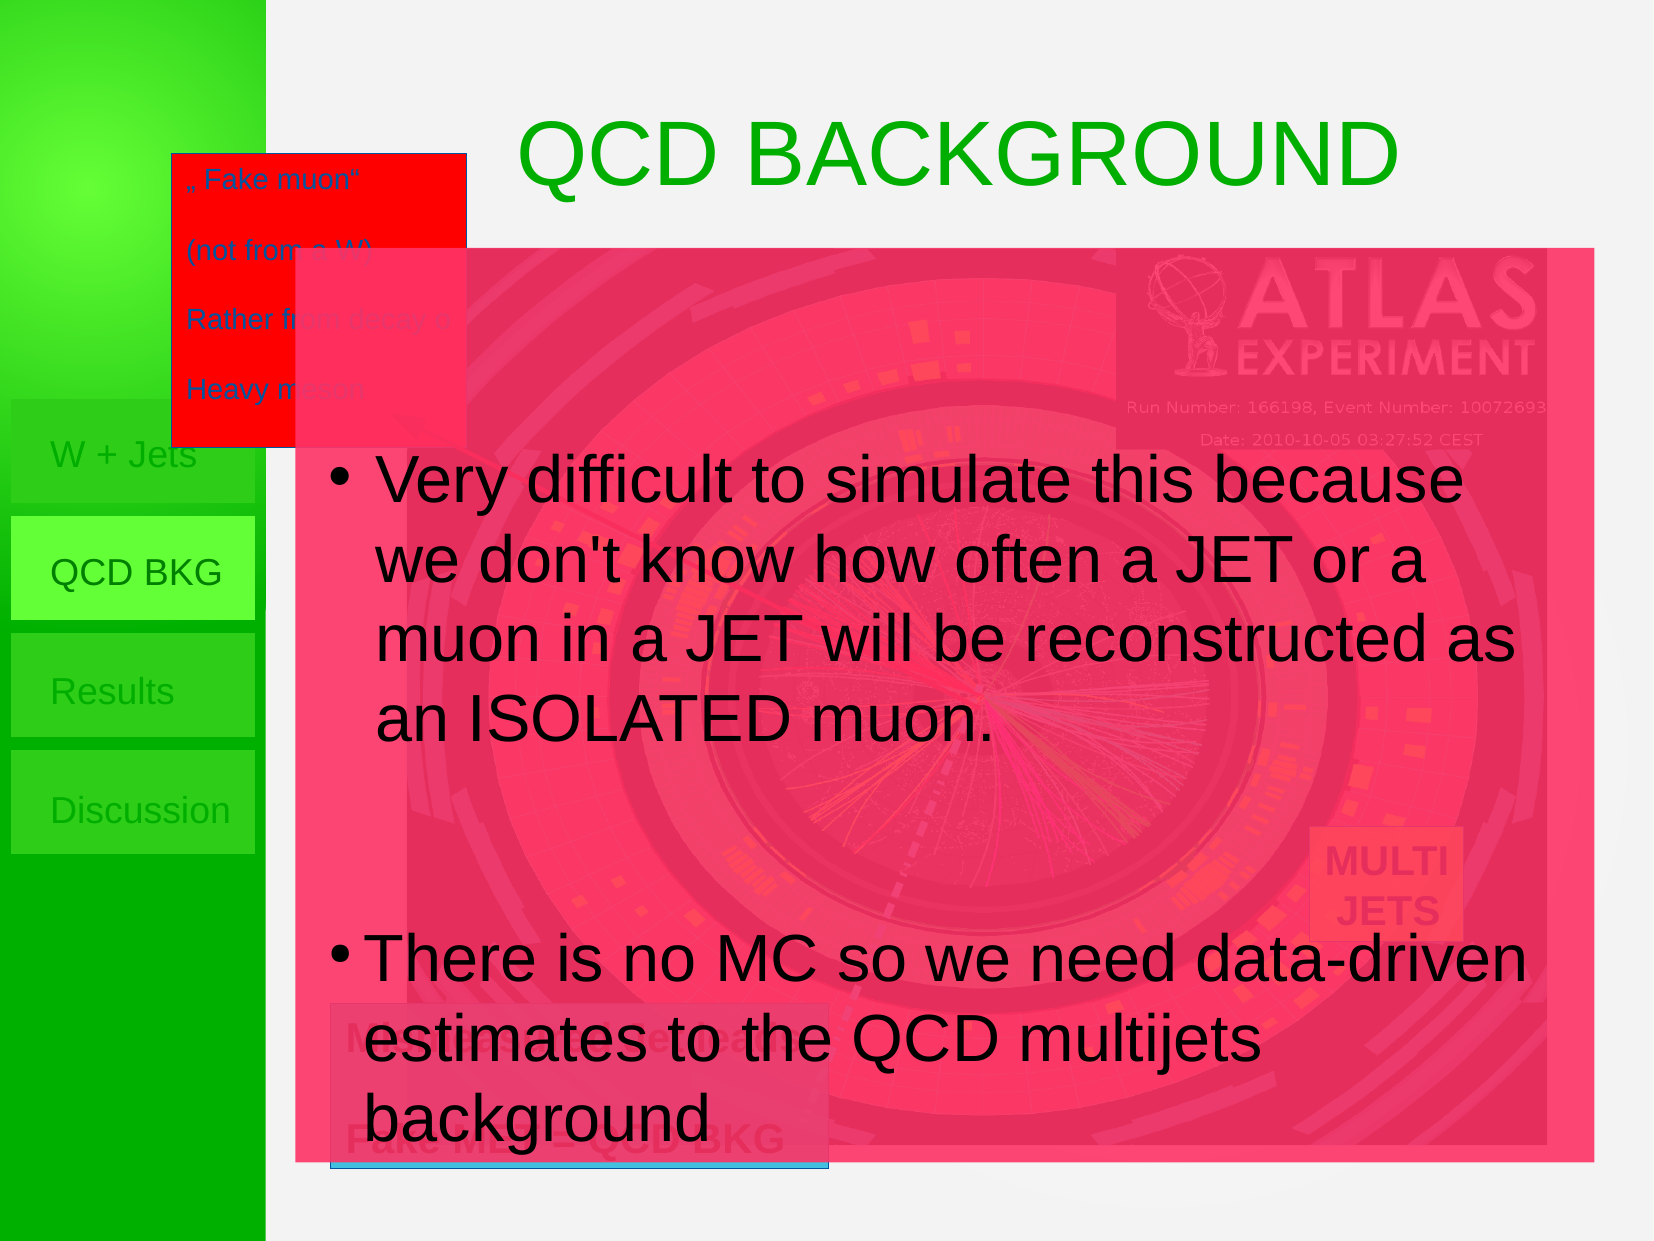

# QCD BACKGROUND
„ Fake muon“
(not from a W)
Rather from decay o
Heavy meson
Very difficult to simulate this because we don't know how often a JET or a muon in a JET will be reconstructed as an ISOLATED muon.
There is no MC so we need data-driven estimates to the QCD multijets background
W + Jets
QCD BKG
Results
Discussion
MULTI
 JETS
Mismeasured Jet leads
Fake MET = QCD BKG